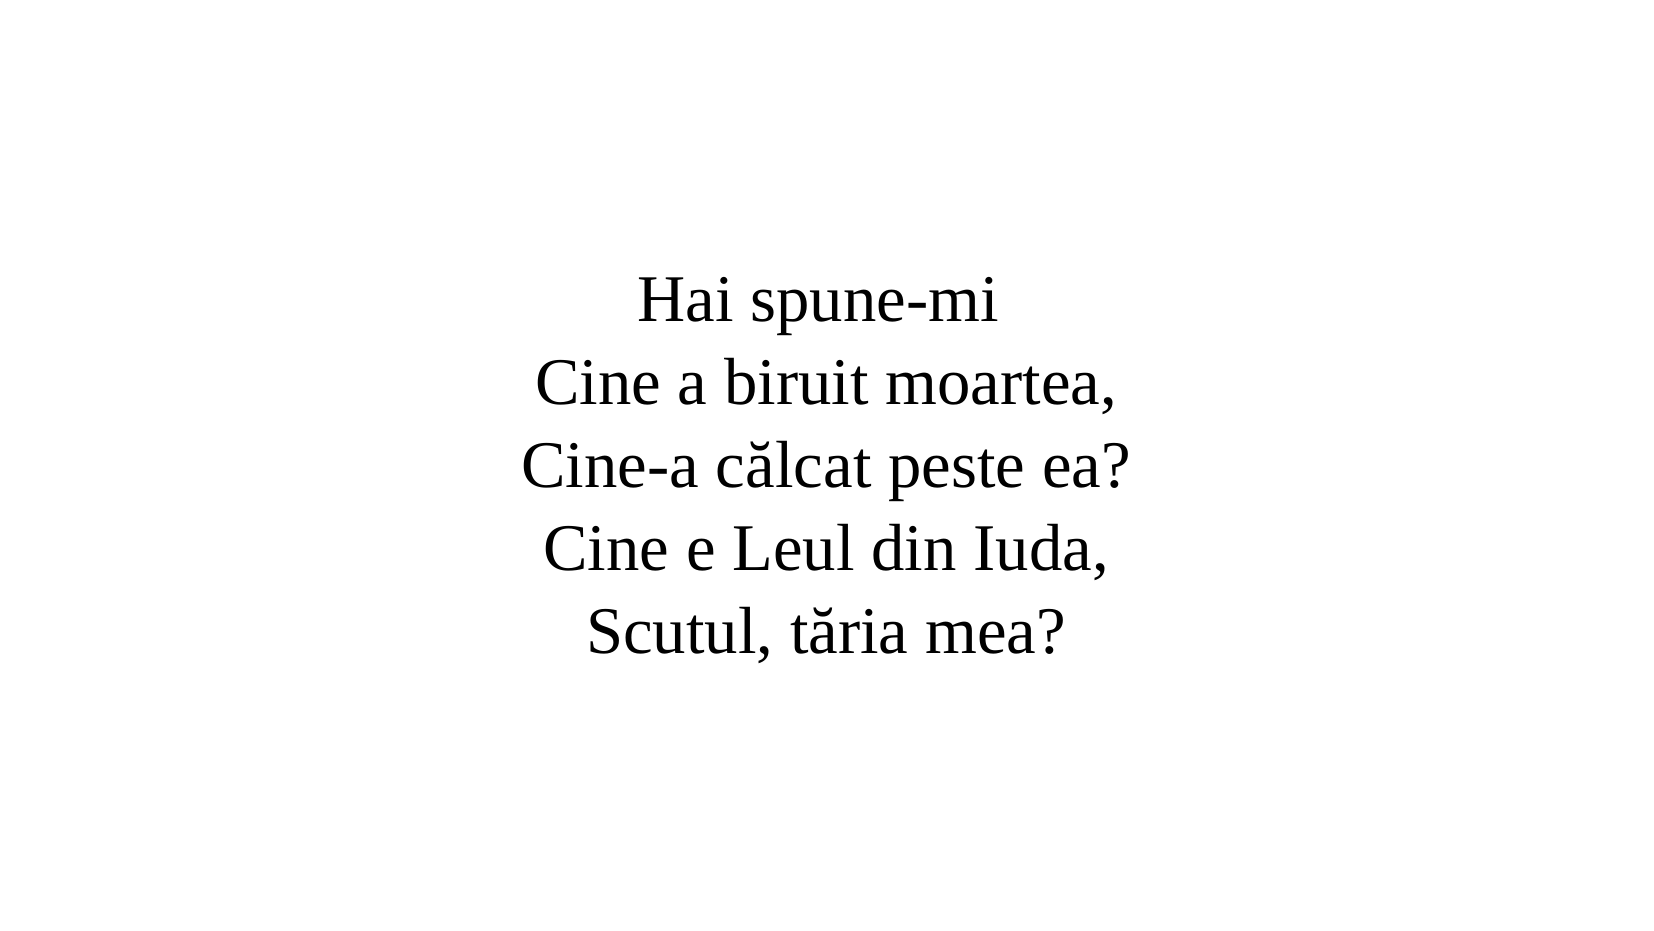

# Hai spune-mi
Cine a biruit moartea,
Cine-a călcat peste ea?
Cine e Leul din Iuda,
Scutul, tăria mea?